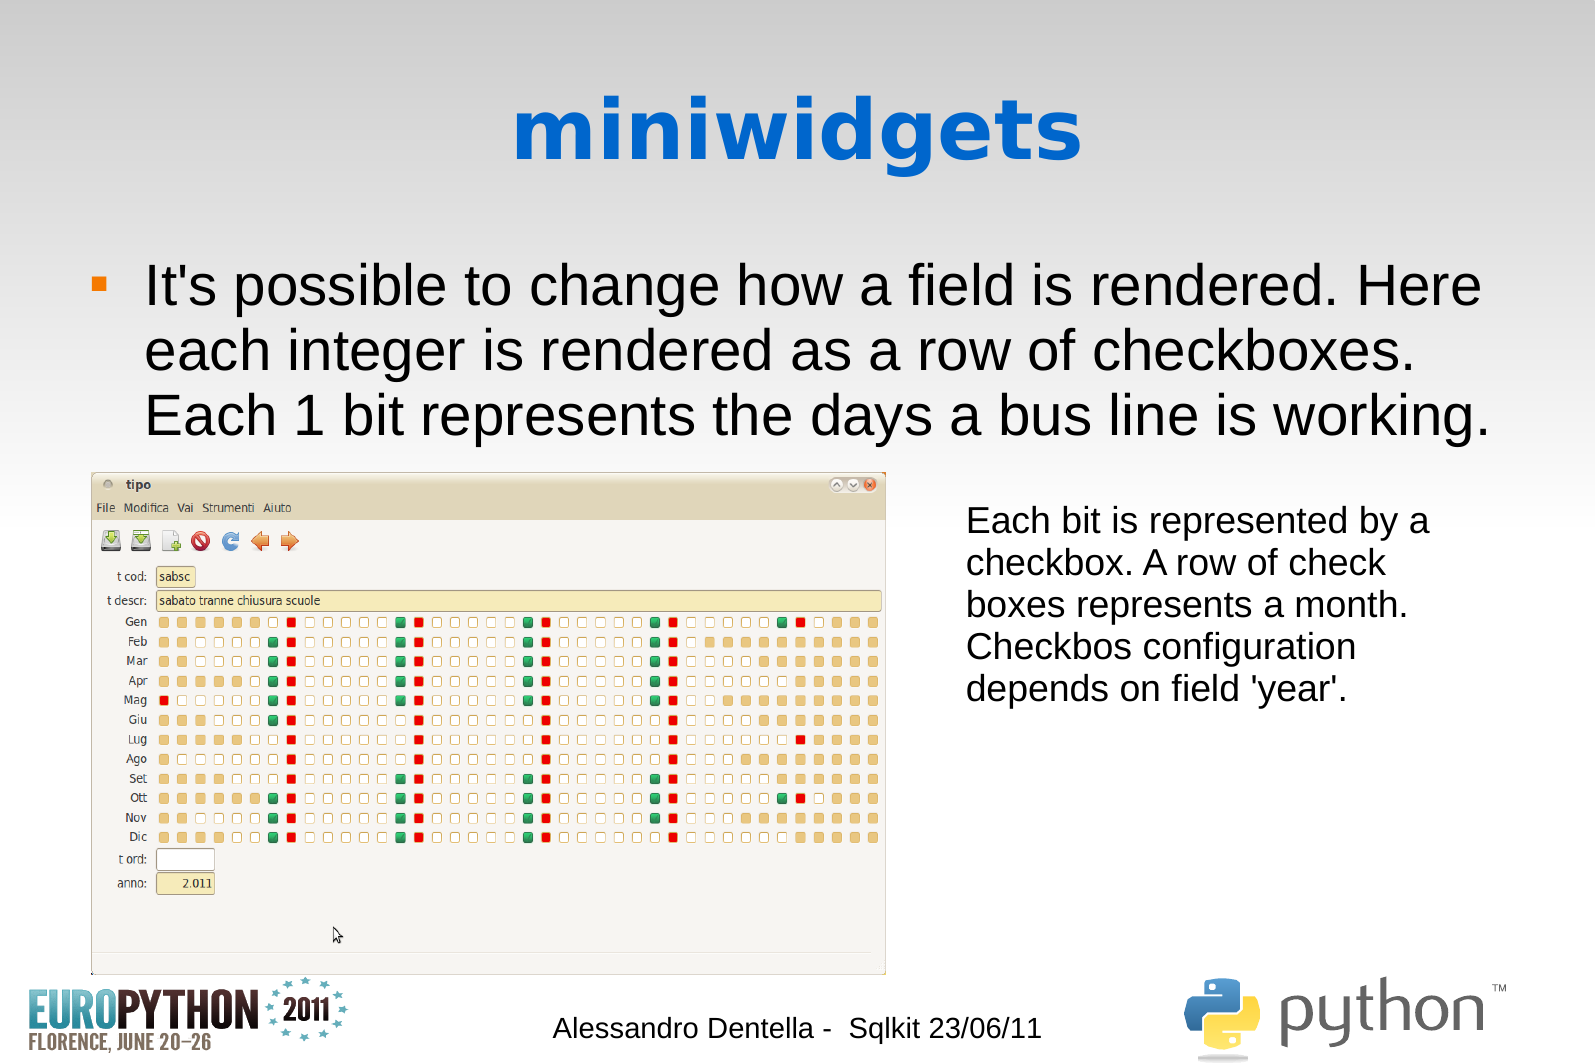

# miniwidgets
It's possible to change how a field is rendered. Here each integer is rendered as a row of checkboxes. Each 1 bit represents the days a bus line is working.
Each bit is represented by a checkbox. A row of check boxes represents a month.
Checkbos configuration depends on field 'year'.